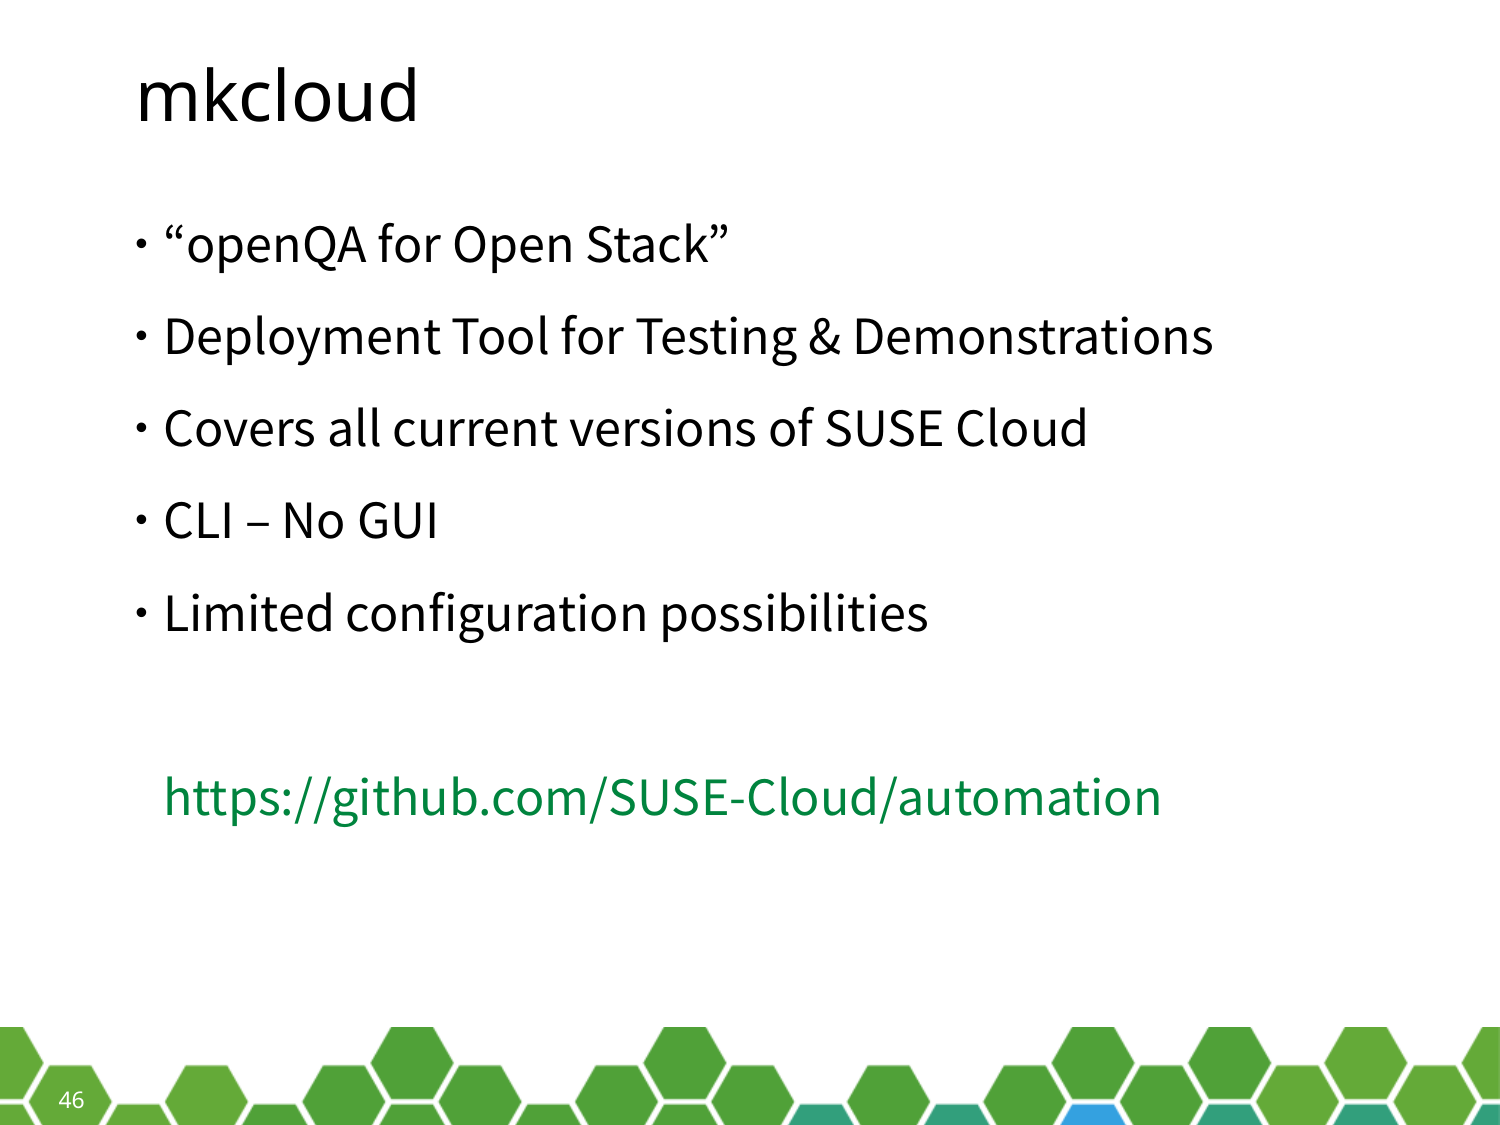

# mkcloud
“openQA for Open Stack”
Deployment Tool for Testing & Demonstrations
Covers all current versions of SUSE Cloud
CLI – No GUI
Limited configuration possibilities
https://github.com/SUSE-Cloud/automation